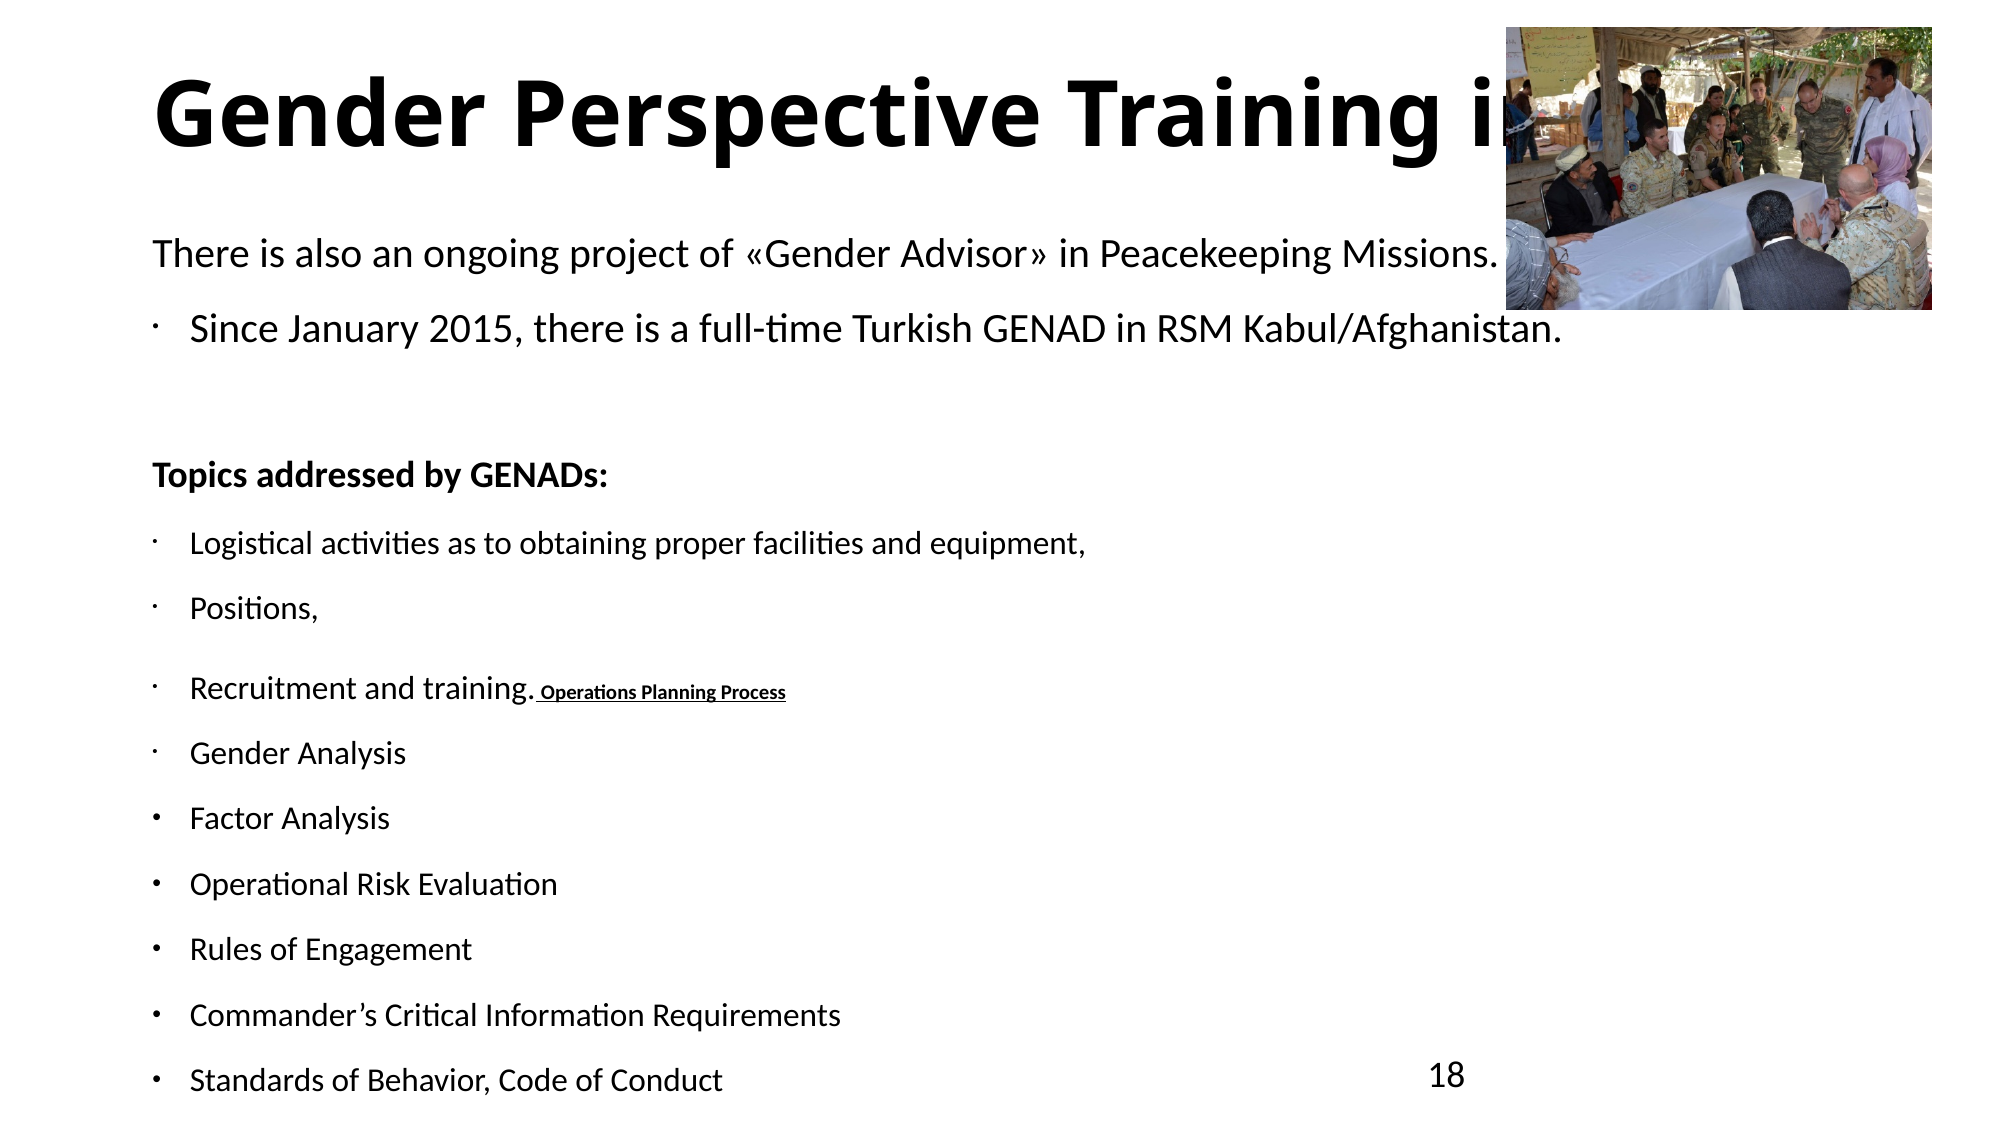

# Gender Perspective Training in TAF
There is also an ongoing project of «Gender Advisor» in Peacekeeping Missions.
Since January 2015, there is a full-time Turkish GENAD in RSM Kabul/Afghanistan.
Topics addressed by GENADs:
Logistical activities as to obtaining proper facilities and equipment,
Positions,
Recruitment and training. Operations Planning Process
Gender Analysis
Factor Analysis
Operational Risk Evaluation
Rules of Engagement
Commander’s Critical Information Requirements
Standards of Behavior, Code of Conduct
Initial Force/Capability Requirements
Operational Design and Assessment